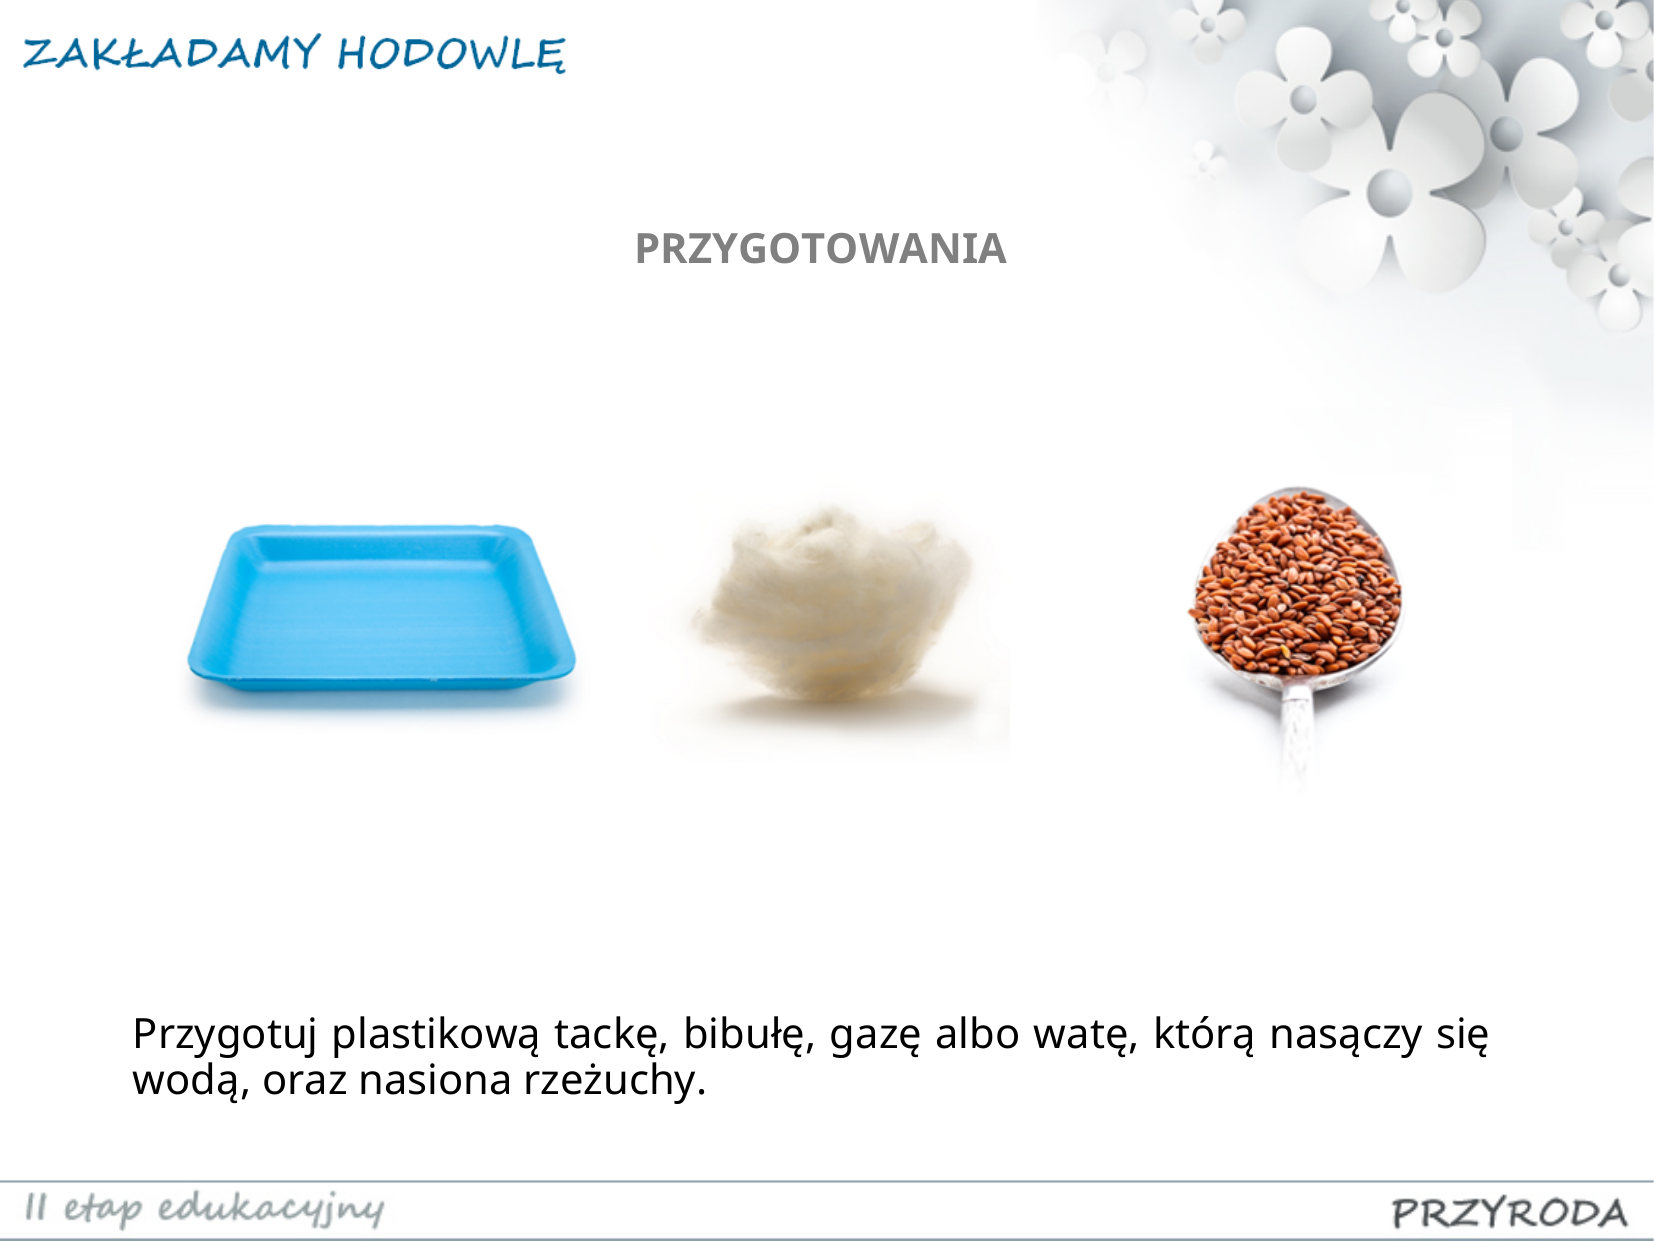

PRZYGOTOWANIA
Przygotuj plastikową tackę, bibułę, gazę albo watę, którą nasączy się wodą, oraz nasiona rzeżuchy.